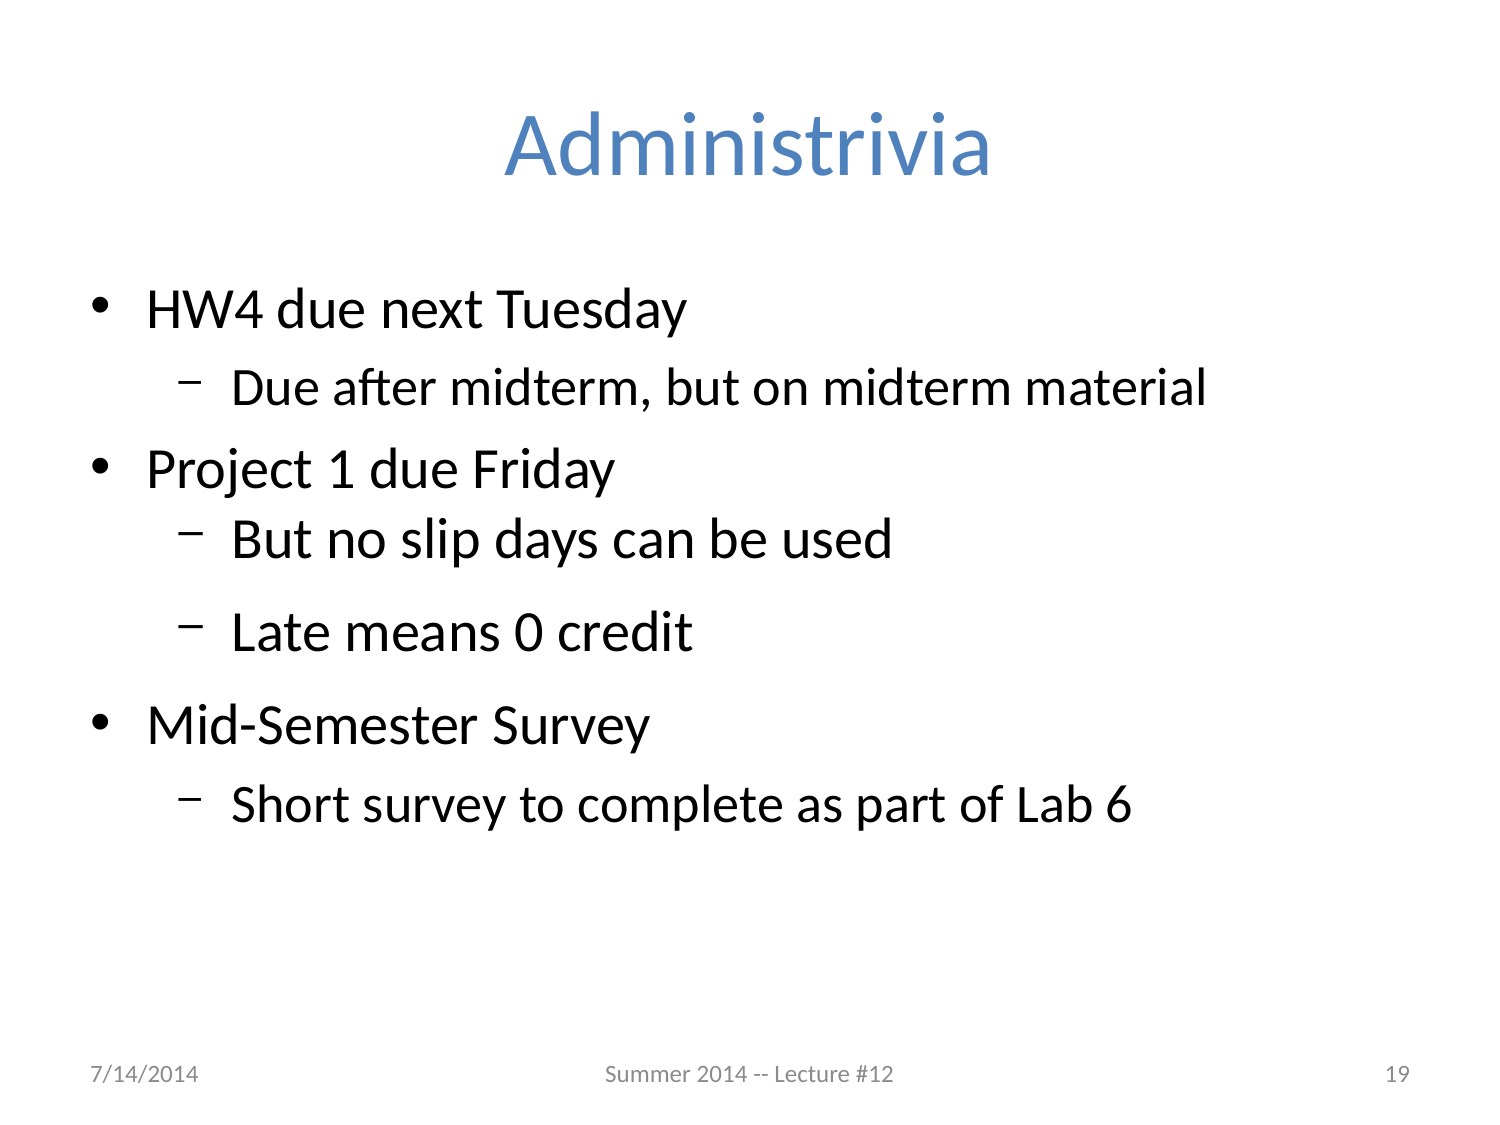

# Administrivia
HW4 due next Tuesday
Due after midterm, but on midterm material
Project 1 due Friday
But no slip days can be used
Late means 0 credit
Mid-Semester Survey
Short survey to complete as part of Lab 6
7/14/2014
Summer 2014 -- Lecture #12